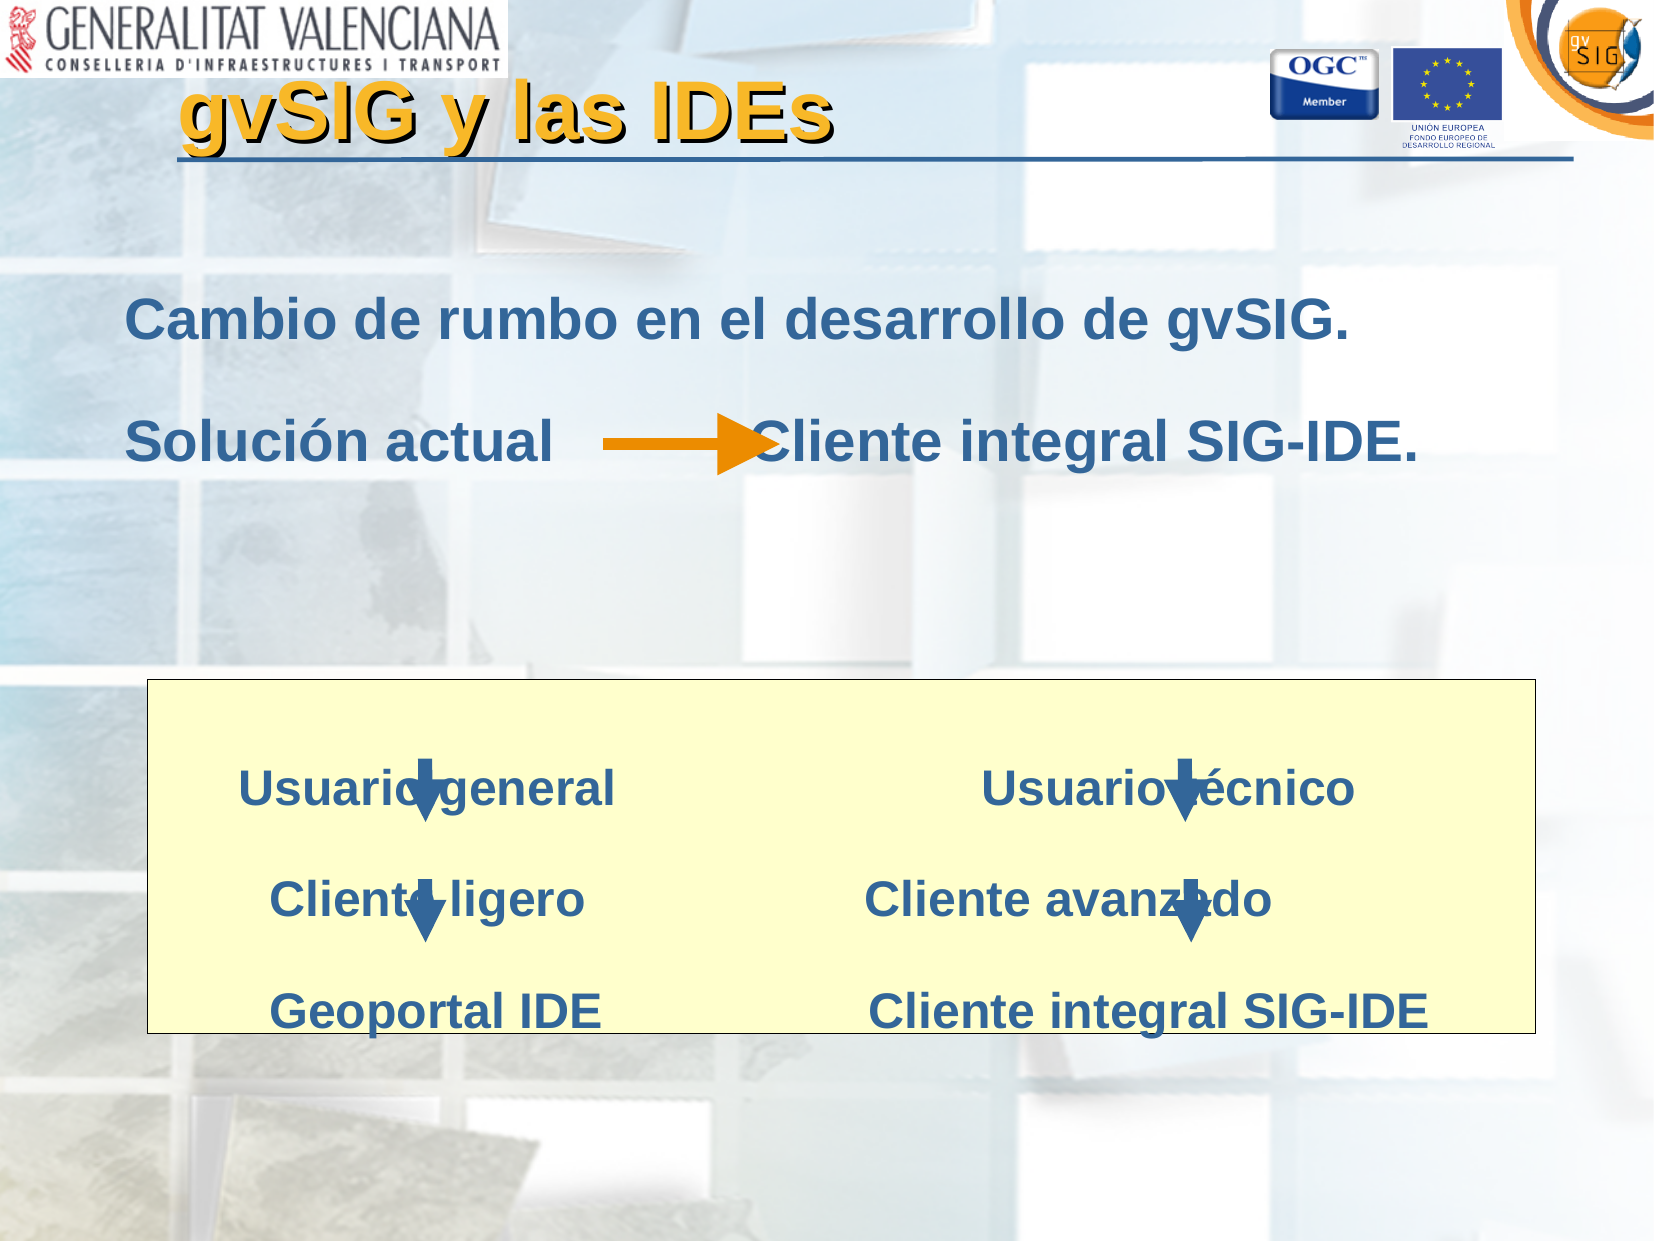

gvSIG y las IDEs
 Cambio de rumbo en el desarrollo de gvSIG.
 Solución actual Cliente integral SIG-IDE.
 Usuario general			 Usuario técnico
 Cliente ligero		 Cliente avanzado
 Geoportal IDE		 Cliente integral SIG-IDE